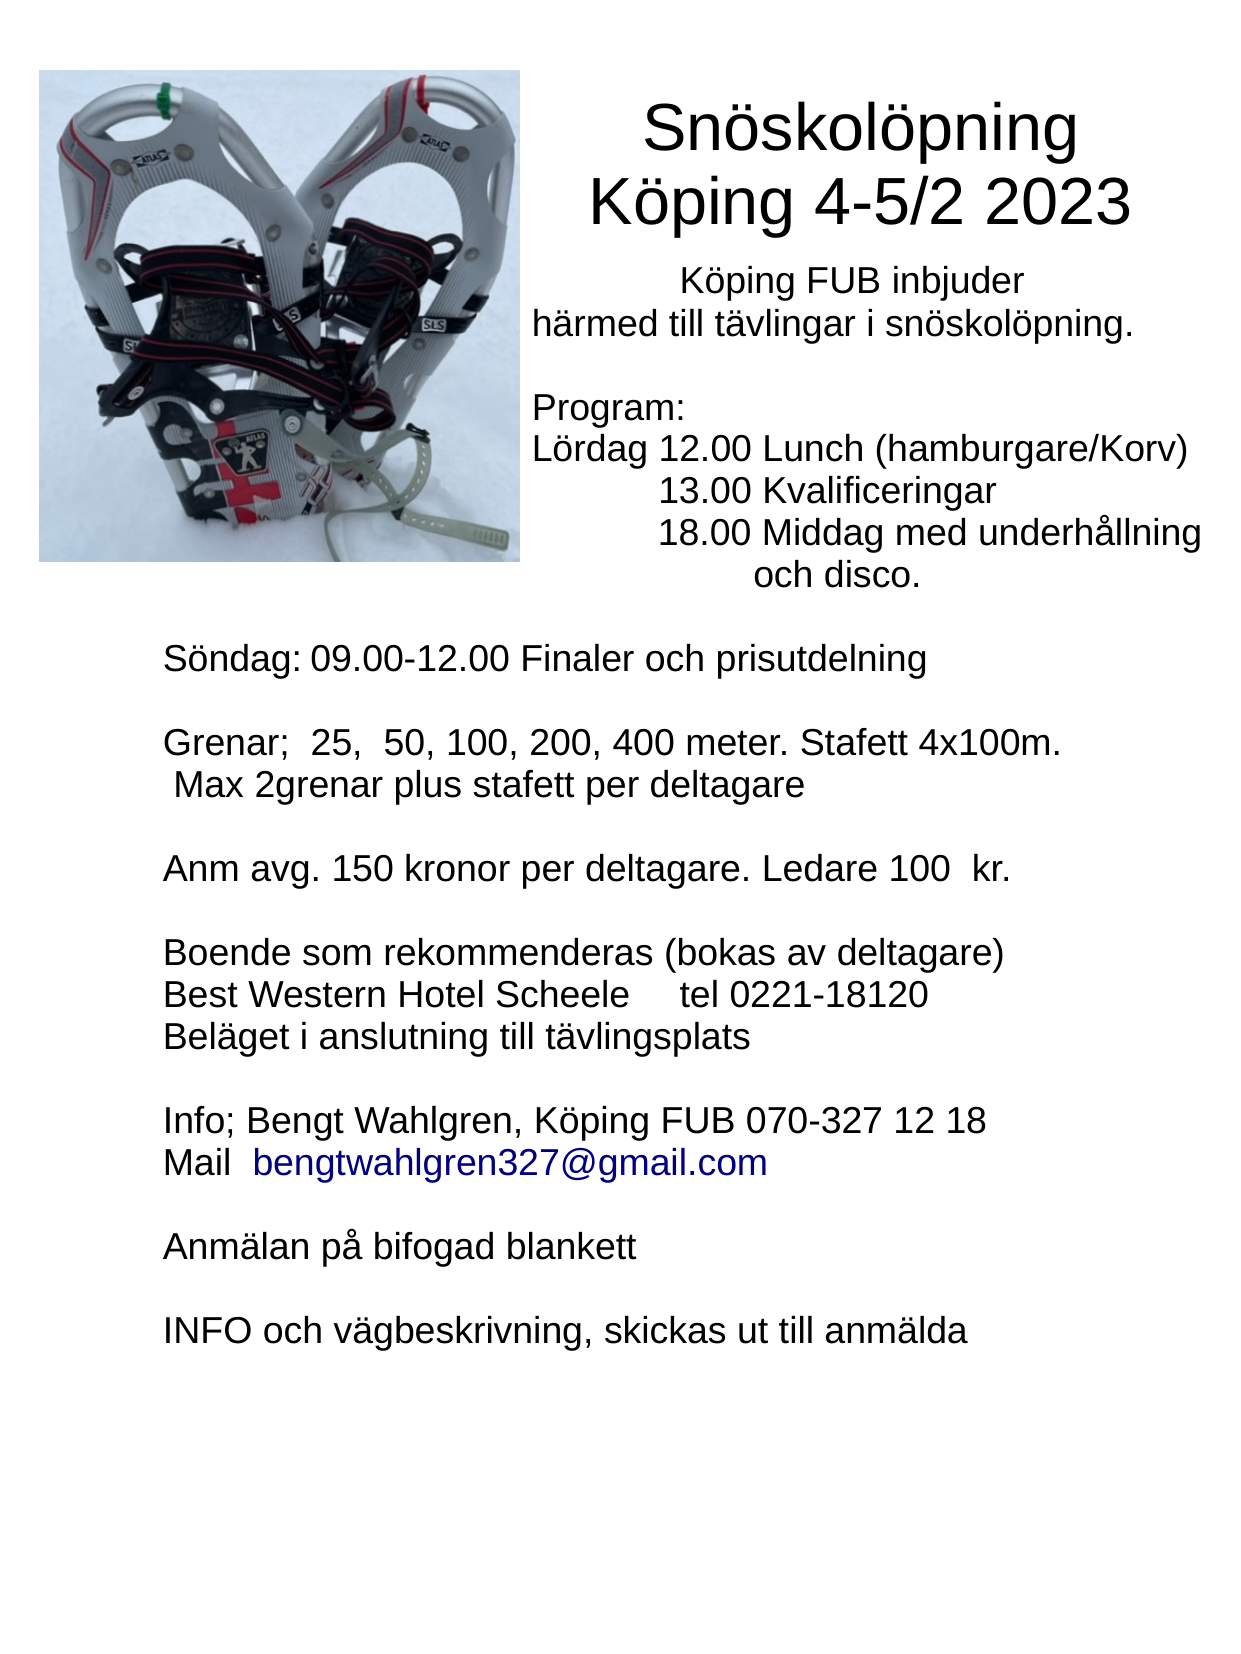

# Snöskolöpning Köping 4-5/2 2023
							Köping FUB inbjuder
					härmed till tävlingar i snöskolöpning.
					Program:
					Lördag 12.00 Lunch (hamburgare/Korv)
						 13.00 Kvalificeringar
					 18.00 Middag med underhållning
								och disco.
Söndag:	09.00-12.00 Finaler och prisutdelning
Grenar; 25, 50, 100, 200, 400 meter. Stafett 4x100m.
 Max 2grenar plus stafett per deltagare
Anm avg. 150 kronor per deltagare. Ledare 100 kr.
Boende som rekommenderas (bokas av deltagare)
Best Western Hotel Scheele	tel 0221-18120
Beläget i anslutning till tävlingsplats
Info; Bengt Wahlgren, Köping FUB 070-327 12 18
Mail bengtwahlgren327@gmail.com
Anmälan på bifogad blankett
INFO och vägbeskrivning, skickas ut till anmälda